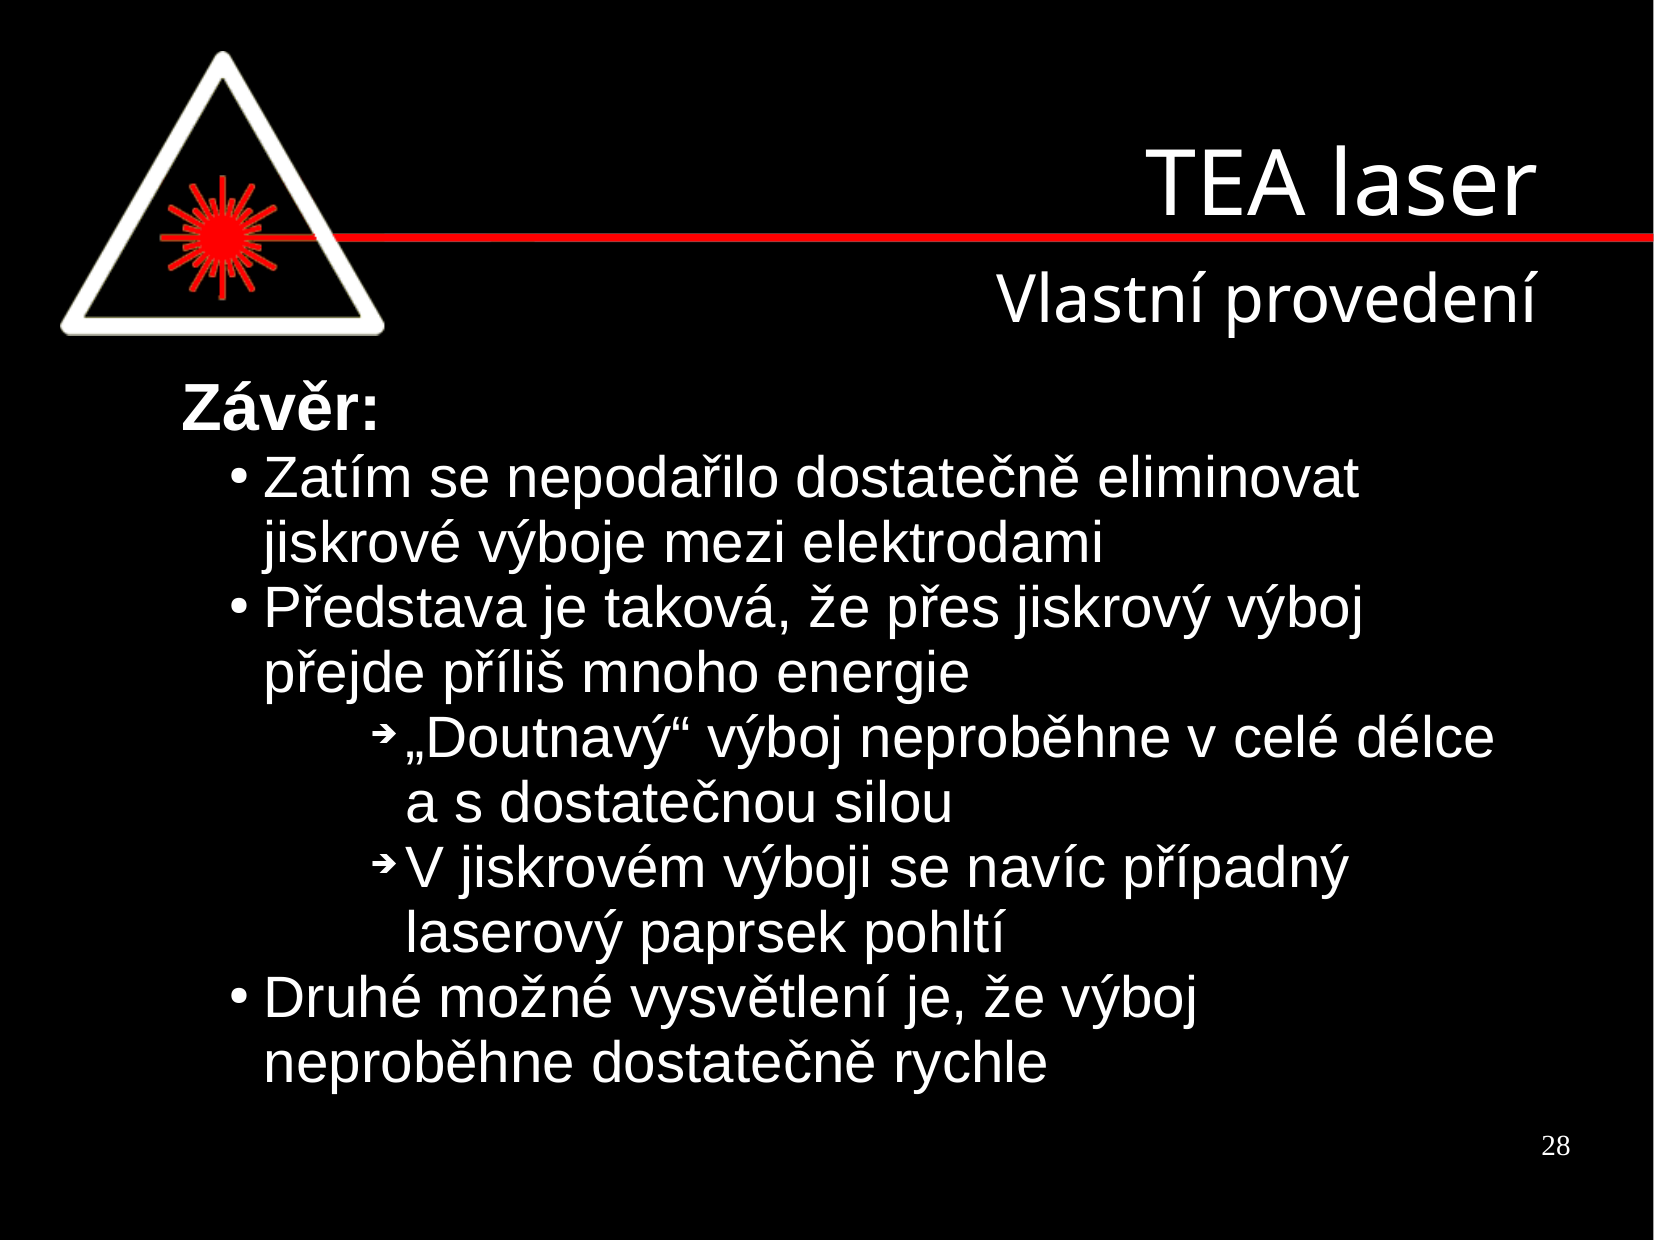

# TEA laser
Vlastní provedení
Závěr:
Zatím se nepodařilo dostatečně eliminovat jiskrové výboje mezi elektrodami
Představa je taková, že přes jiskrový výboj přejde příliš mnoho energie
„Doutnavý“ výboj neproběhne v celé délce a s dostatečnou silou
V jiskrovém výboji se navíc případný laserový paprsek pohltí
Druhé možné vysvětlení je, že výboj neproběhne dostatečně rychle
28